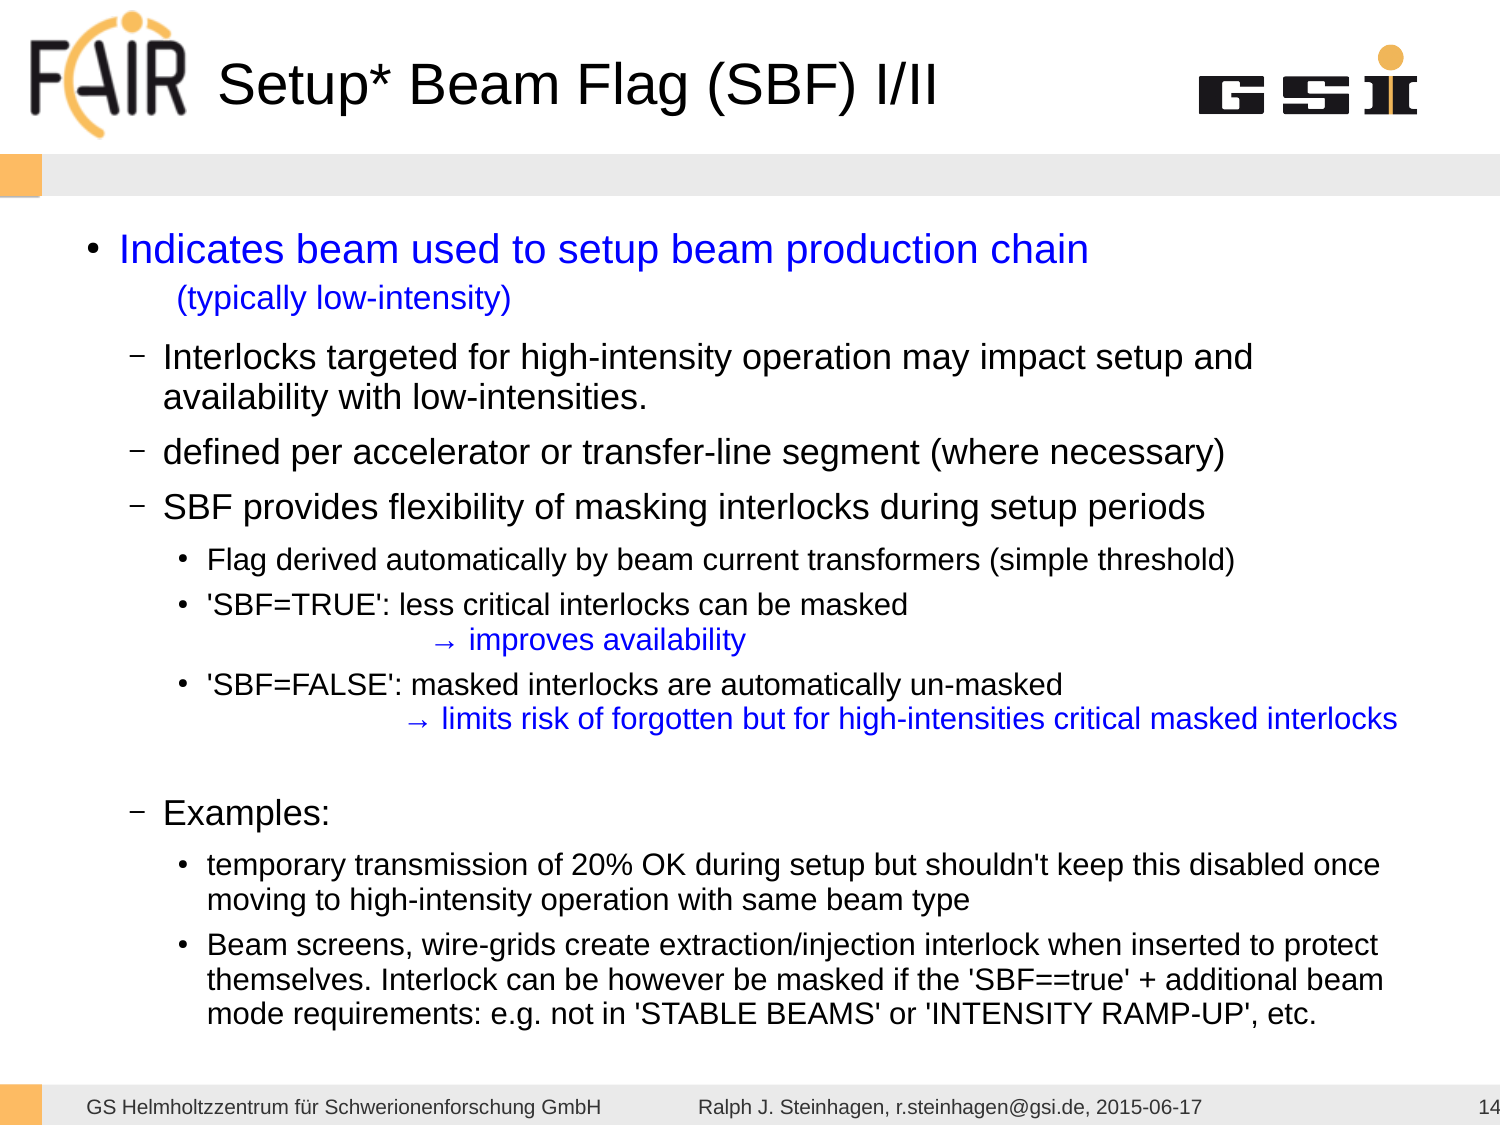

# Setup* Beam Flag (SBF) I/II
Indicates beam used to setup beam production chain 					 			 (typically low-intensity)
Interlocks targeted for high-intensity operation may impact setup and availability with low-intensities.
defined per accelerator or transfer-line segment (where necessary)
SBF provides flexibility of masking interlocks during setup periods
Flag derived automatically by beam current transformers (simple threshold)
'SBF=TRUE': less critical interlocks can be masked				 			 → improves availability
'SBF=FALSE': masked interlocks are automatically un-masked					 			 → limits risk of forgotten but for high-intensities critical masked interlocks
Examples:
temporary transmission of 20% OK during setup but shouldn't keep this disabled once moving to high-intensity operation with same beam type
Beam screens, wire-grids create extraction/injection interlock when inserted to protect themselves. Interlock can be however be masked if the 'SBF==true' + additional beam mode requirements: e.g. not in 'STABLE BEAMS' or 'INTENSITY RAMP-UP', etc.